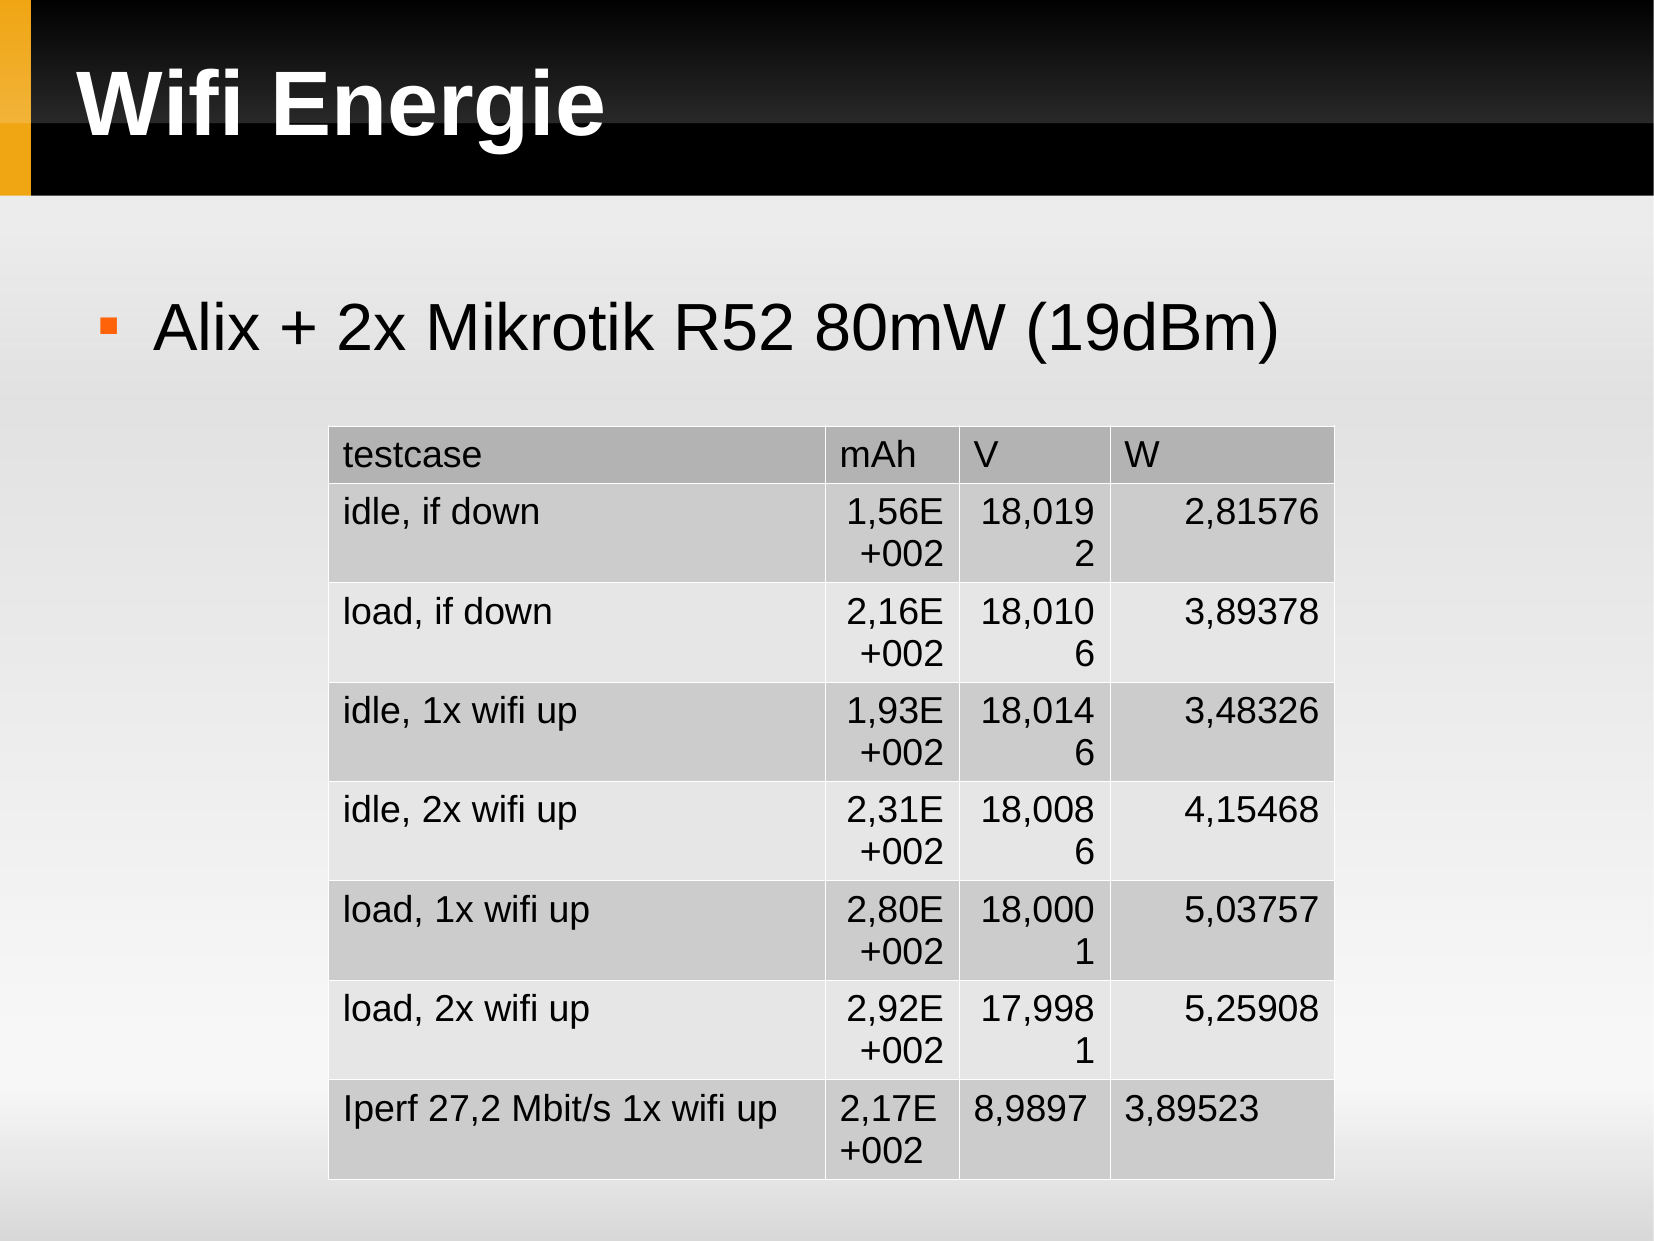

# Wifi Energie
Alix + 2x Mikrotik R52 80mW (19dBm)
| testcase | mAh | V | W |
| --- | --- | --- | --- |
| idle, if down | 1,56E+002 | 18,0192 | 2,81576 |
| load, if down | 2,16E+002 | 18,0106 | 3,89378 |
| idle, 1x wifi up | 1,93E+002 | 18,0146 | 3,48326 |
| idle, 2x wifi up | 2,31E+002 | 18,0086 | 4,15468 |
| load, 1x wifi up | 2,80E+002 | 18,0001 | 5,03757 |
| load, 2x wifi up | 2,92E+002 | 17,9981 | 5,25908 |
| Iperf 27,2 Mbit/s 1x wifi up | 2,17E+002 | 8,9897 | 3,89523 |